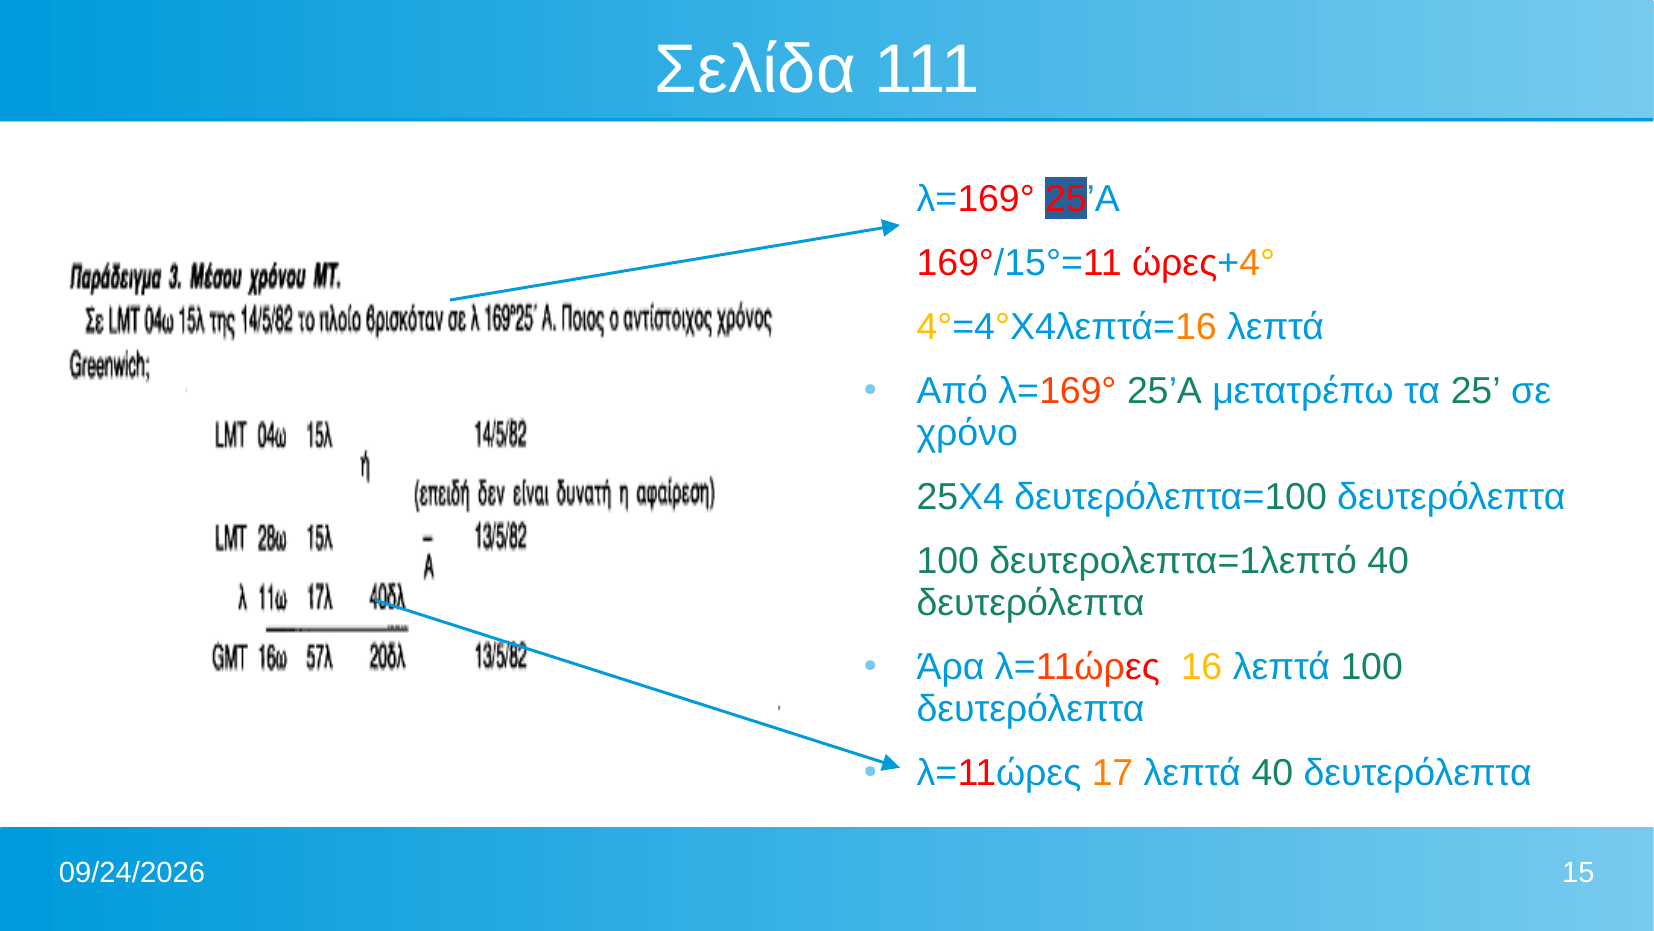

# Σελίδα 111
λ=169° 25’Α
169°/15°=11 ώρες+4°
4°=4°Χ4λεπτά=16 λεπτά
Από λ=169° 25’Α μετατρέπω τα 25’ σε χρόνο
25Χ4 δευτερόλεπτα=100 δευτερόλεπτα
100 δευτερολεπτα=1λεπτό 40 δευτερόλεπτα
Άρα λ=11ώρες 16 λεπτά 100 δευτερόλεπτα
λ=11ώρες 17 λεπτά 40 δευτερόλεπτα
15